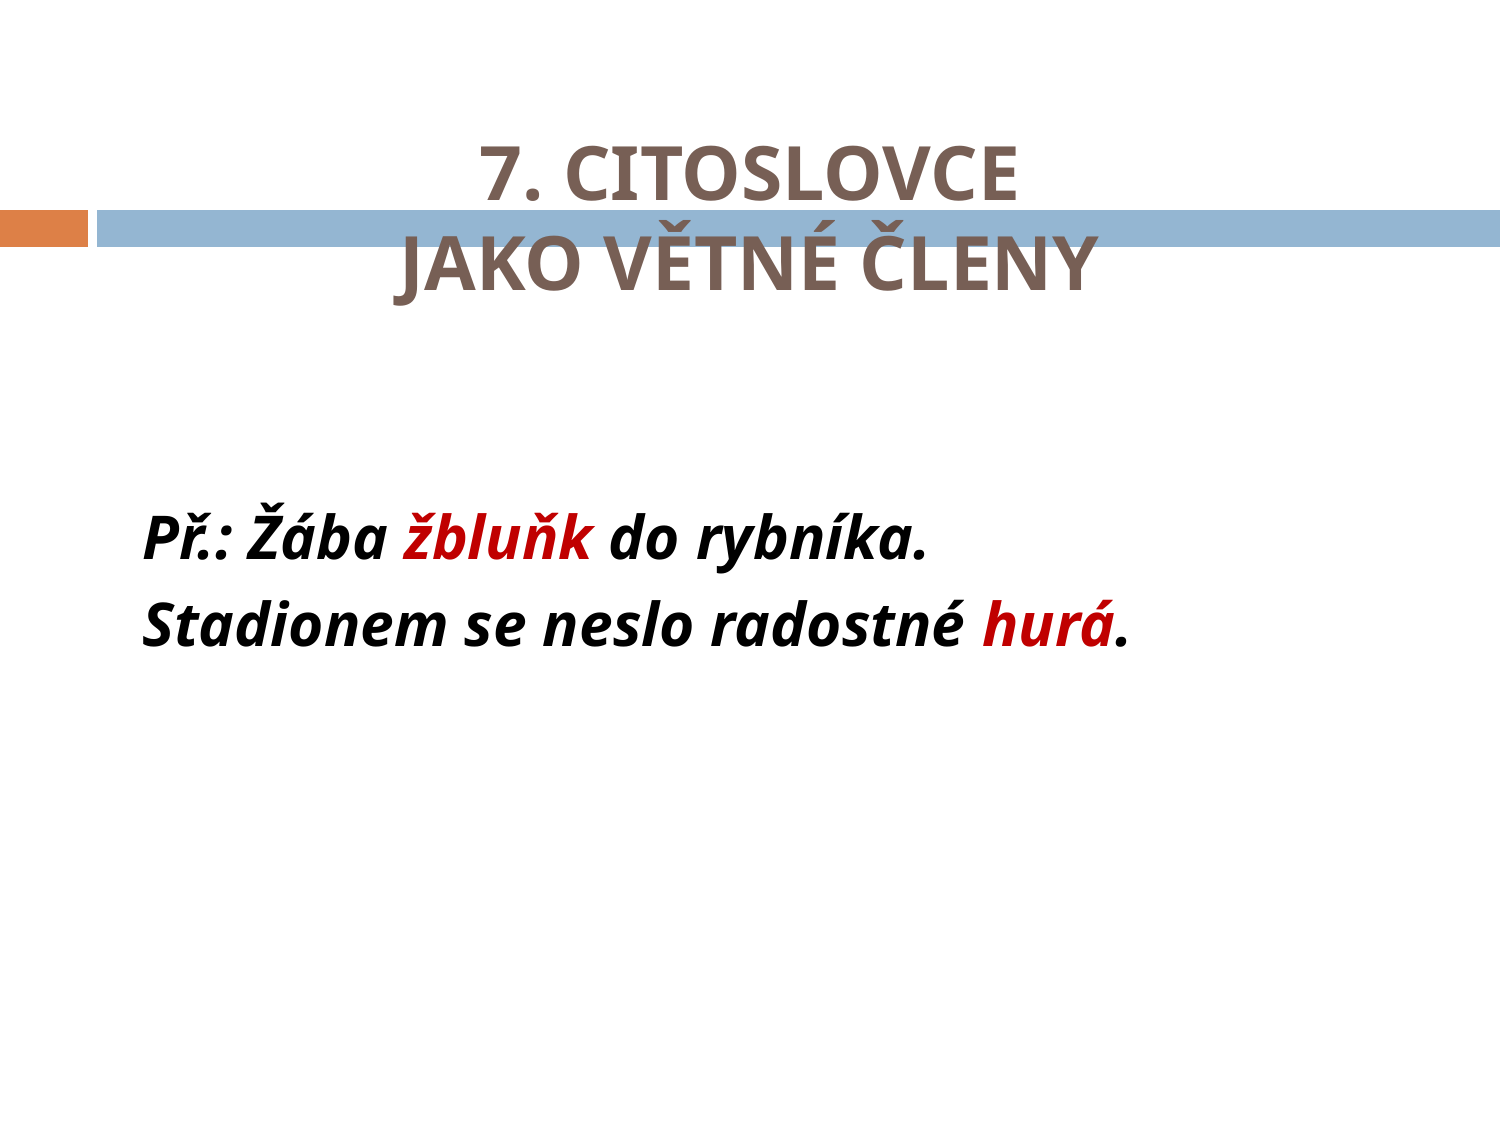

# 7. CITOSLOVCE JAKO VĚTNÉ ČLENY
Př.: Žába žbluňk do rybníka.
Stadionem se neslo radostné hurá.